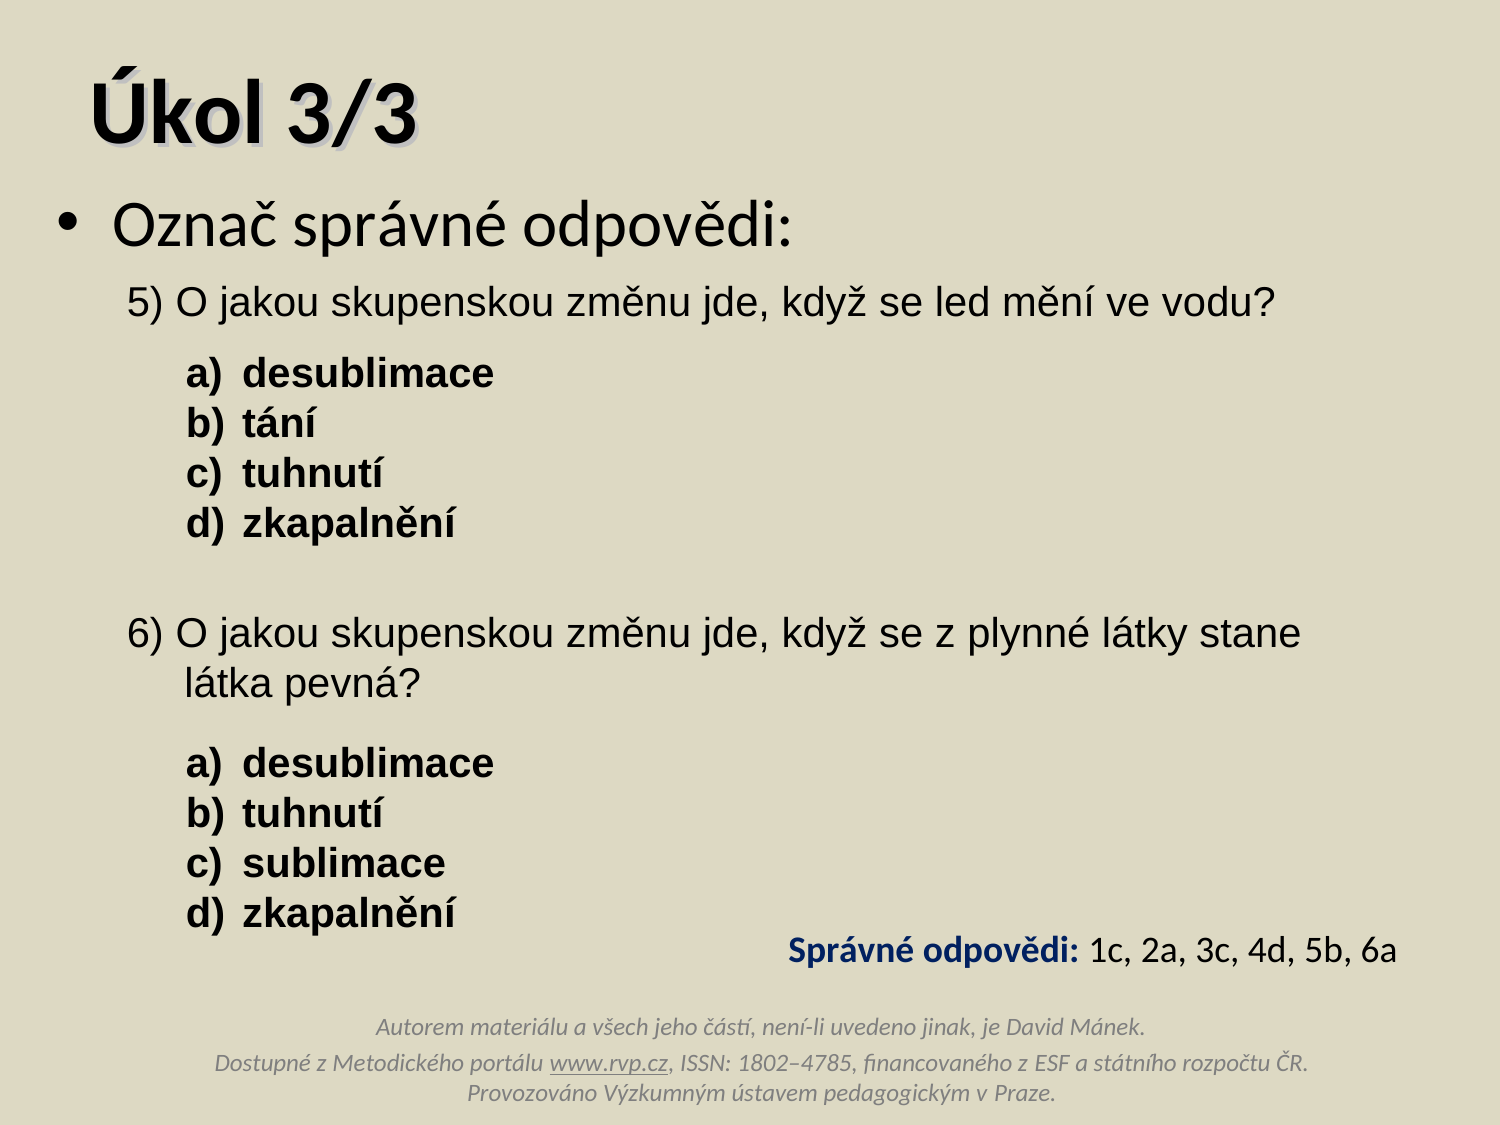

Úkol 3/3
# Označ správné odpovědi:
5) O jakou skupenskou změnu jde, když se led mění ve vodu?
desublimace
tání
tuhnutí
zkapalnění
6) O jakou skupenskou změnu jde, když se z plynné látky stane
 látka pevná?
desublimace
tuhnutí
sublimace
zkapalnění
Správné odpovědi: 1c, 2a, 3c, 4d, 5b, 6a
Autorem materiálu a všech jeho částí, není-li uvedeno jinak, je David Mánek.
Dostupné z Metodického portálu www.rvp.cz, ISSN: 1802–4785, financovaného z ESF a státního rozpočtu ČR. Provozováno Výzkumným ústavem pedagogickým v Praze.